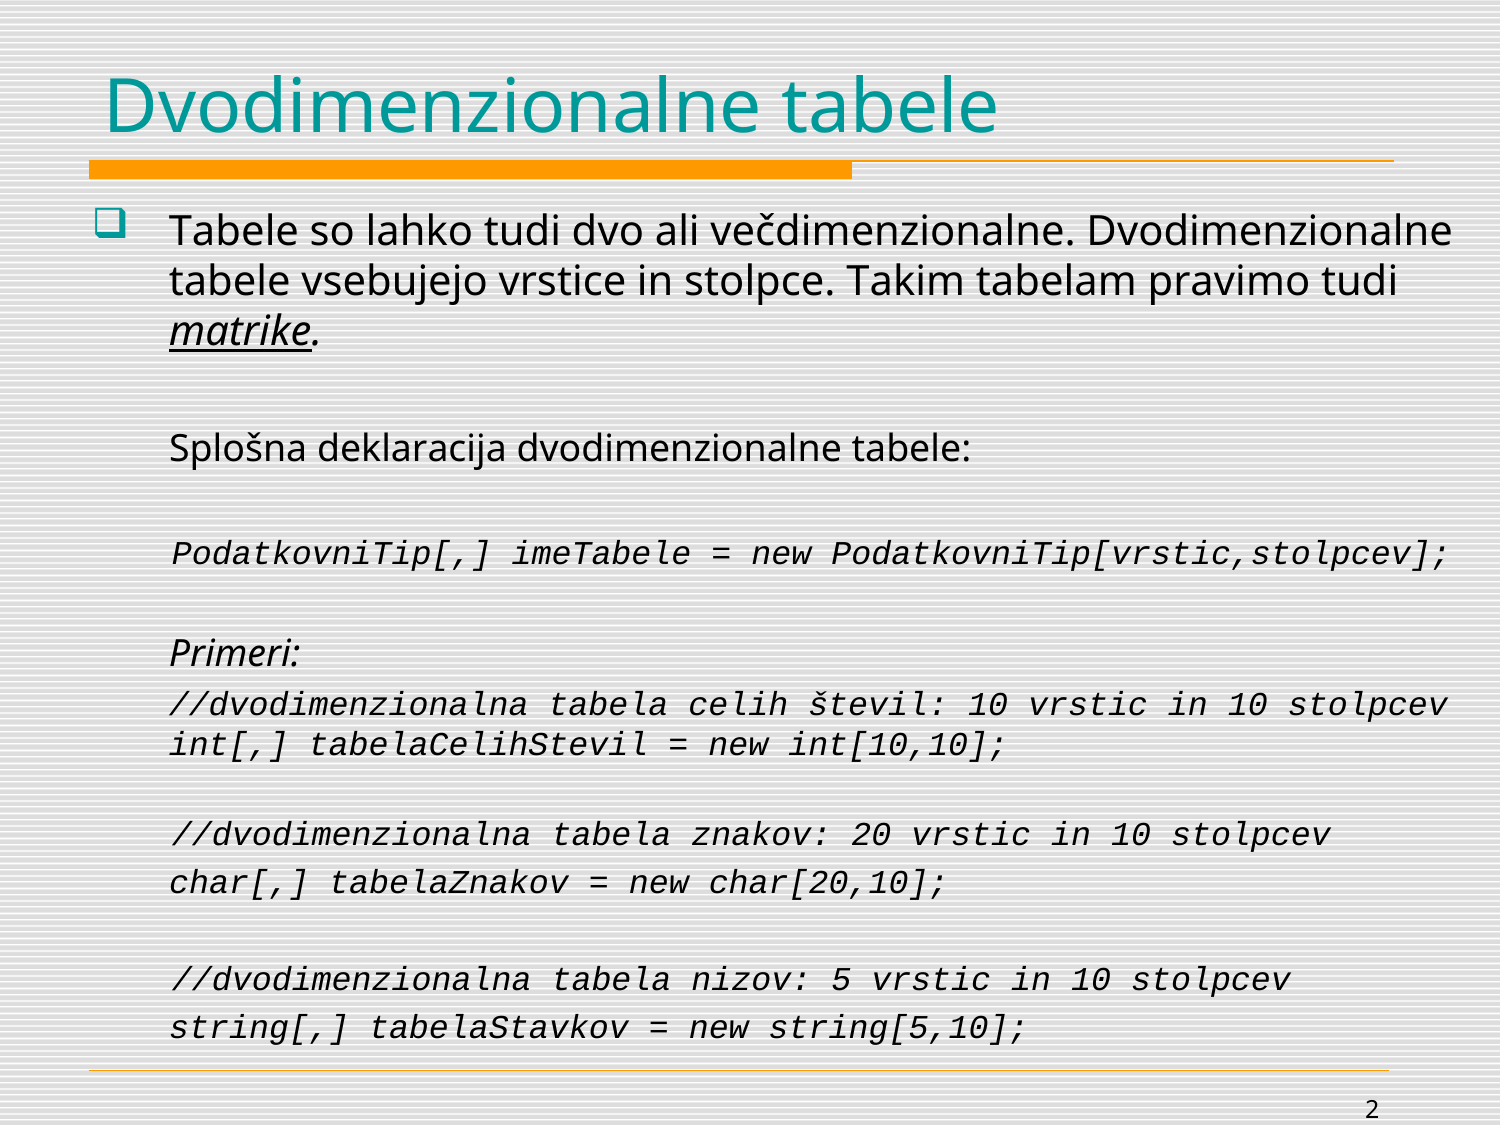

# Dvodimenzionalne tabele
Tabele so lahko tudi dvo ali večdimenzionalne. Dvodimenzionalne tabele vsebujejo vrstice in stolpce. Takim tabelam pravimo tudi matrike.
Splošna deklaracija dvodimenzionalne tabele:
 PodatkovniTip[,] imeTabele = new PodatkovniTip[vrstic,stolpcev];
	Primeri:
	//dvodimenzionalna tabela celih števil: 10 vrstic in 10 stolpcev int[,] tabelaCelihStevil = new int[10,10];
 //dvodimenzionalna tabela znakov: 20 vrstic in 10 stolpcev
char[,] tabelaZnakov = new char[20,10];
 //dvodimenzionalna tabela nizov: 5 vrstic in 10 stolpcev
string[,] tabelaStavkov = new string[5,10];